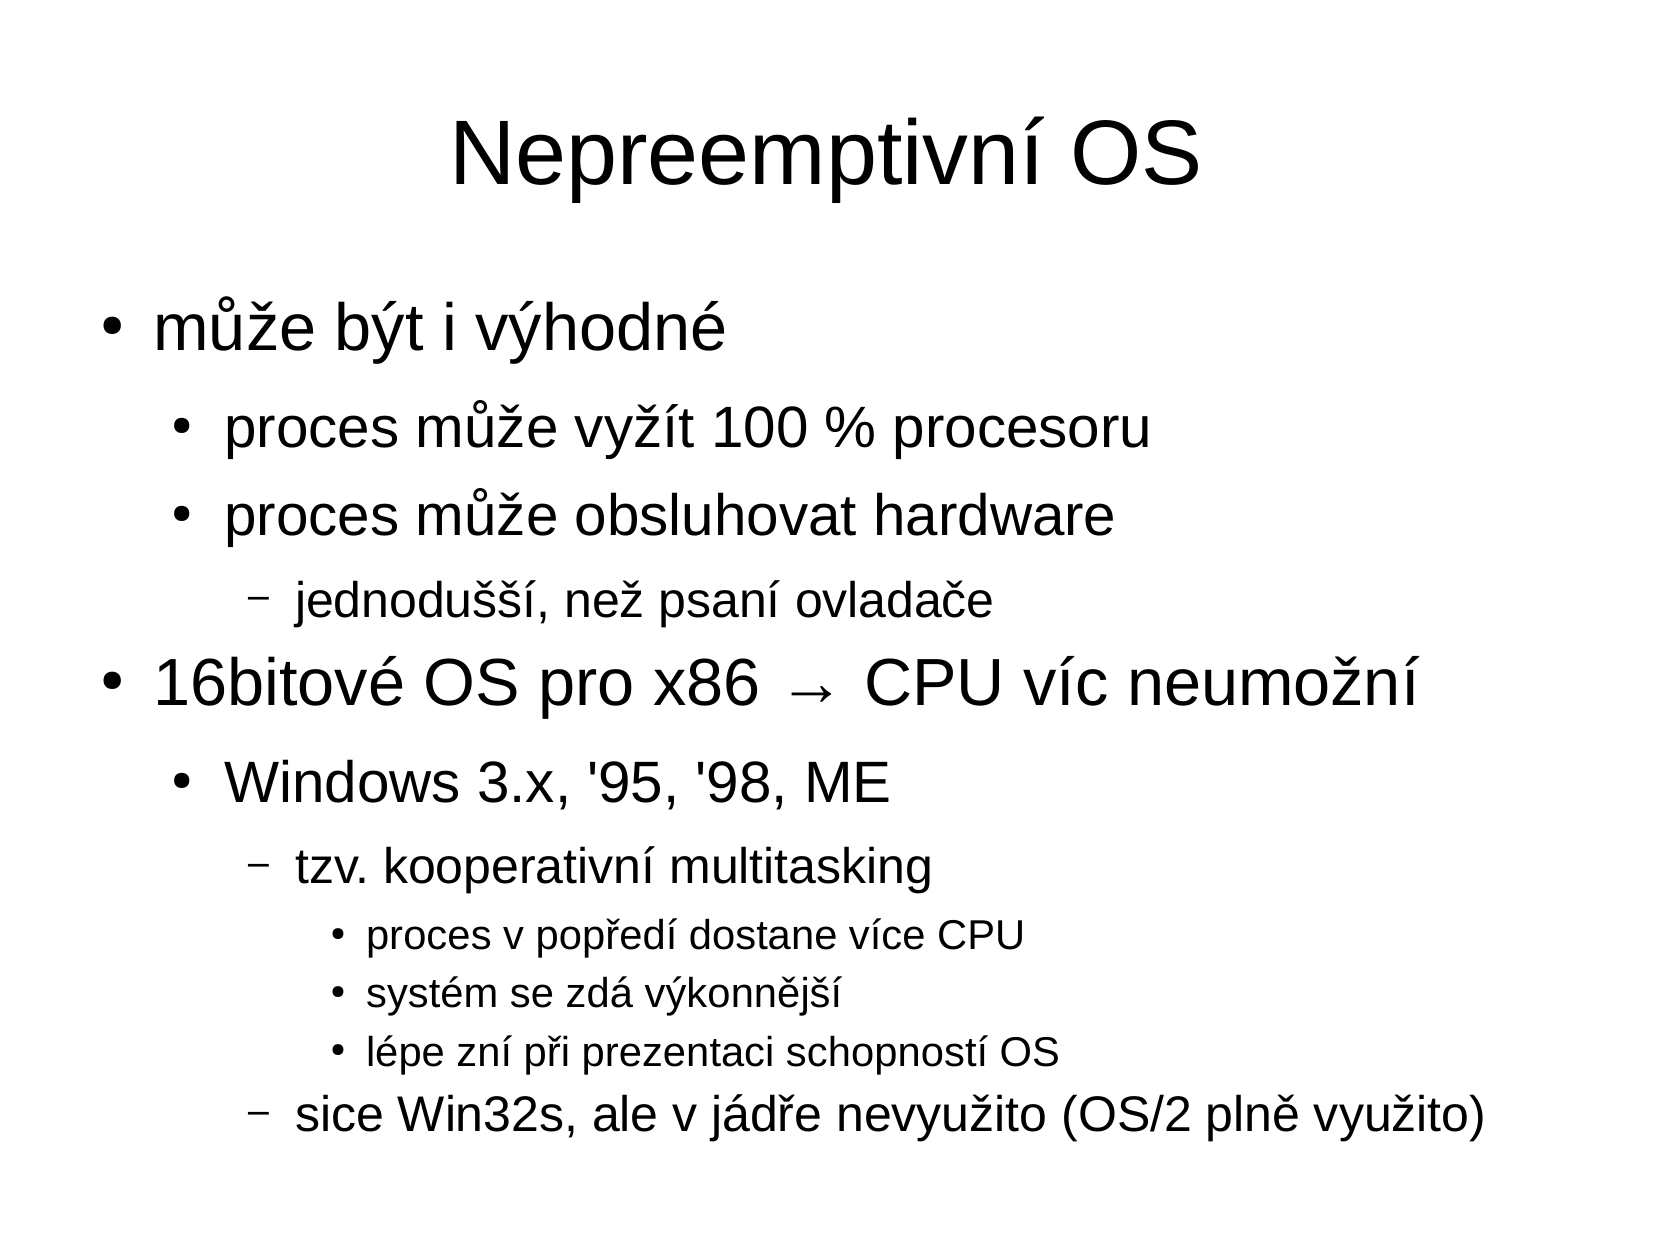

# Nepreemptivní OS
může být i výhodné
proces může vyžít 100 % procesoru
proces může obsluhovat hardware
jednodušší, než psaní ovladače
16bitové OS pro x86 → CPU víc neumožní
Windows 3.x, '95, '98, ME
tzv. kooperativní multitasking
proces v popředí dostane více CPU
systém se zdá výkonnější
lépe zní při prezentaci schopností OS
sice Win32s, ale v jádře nevyužito (OS/2 plně využito)